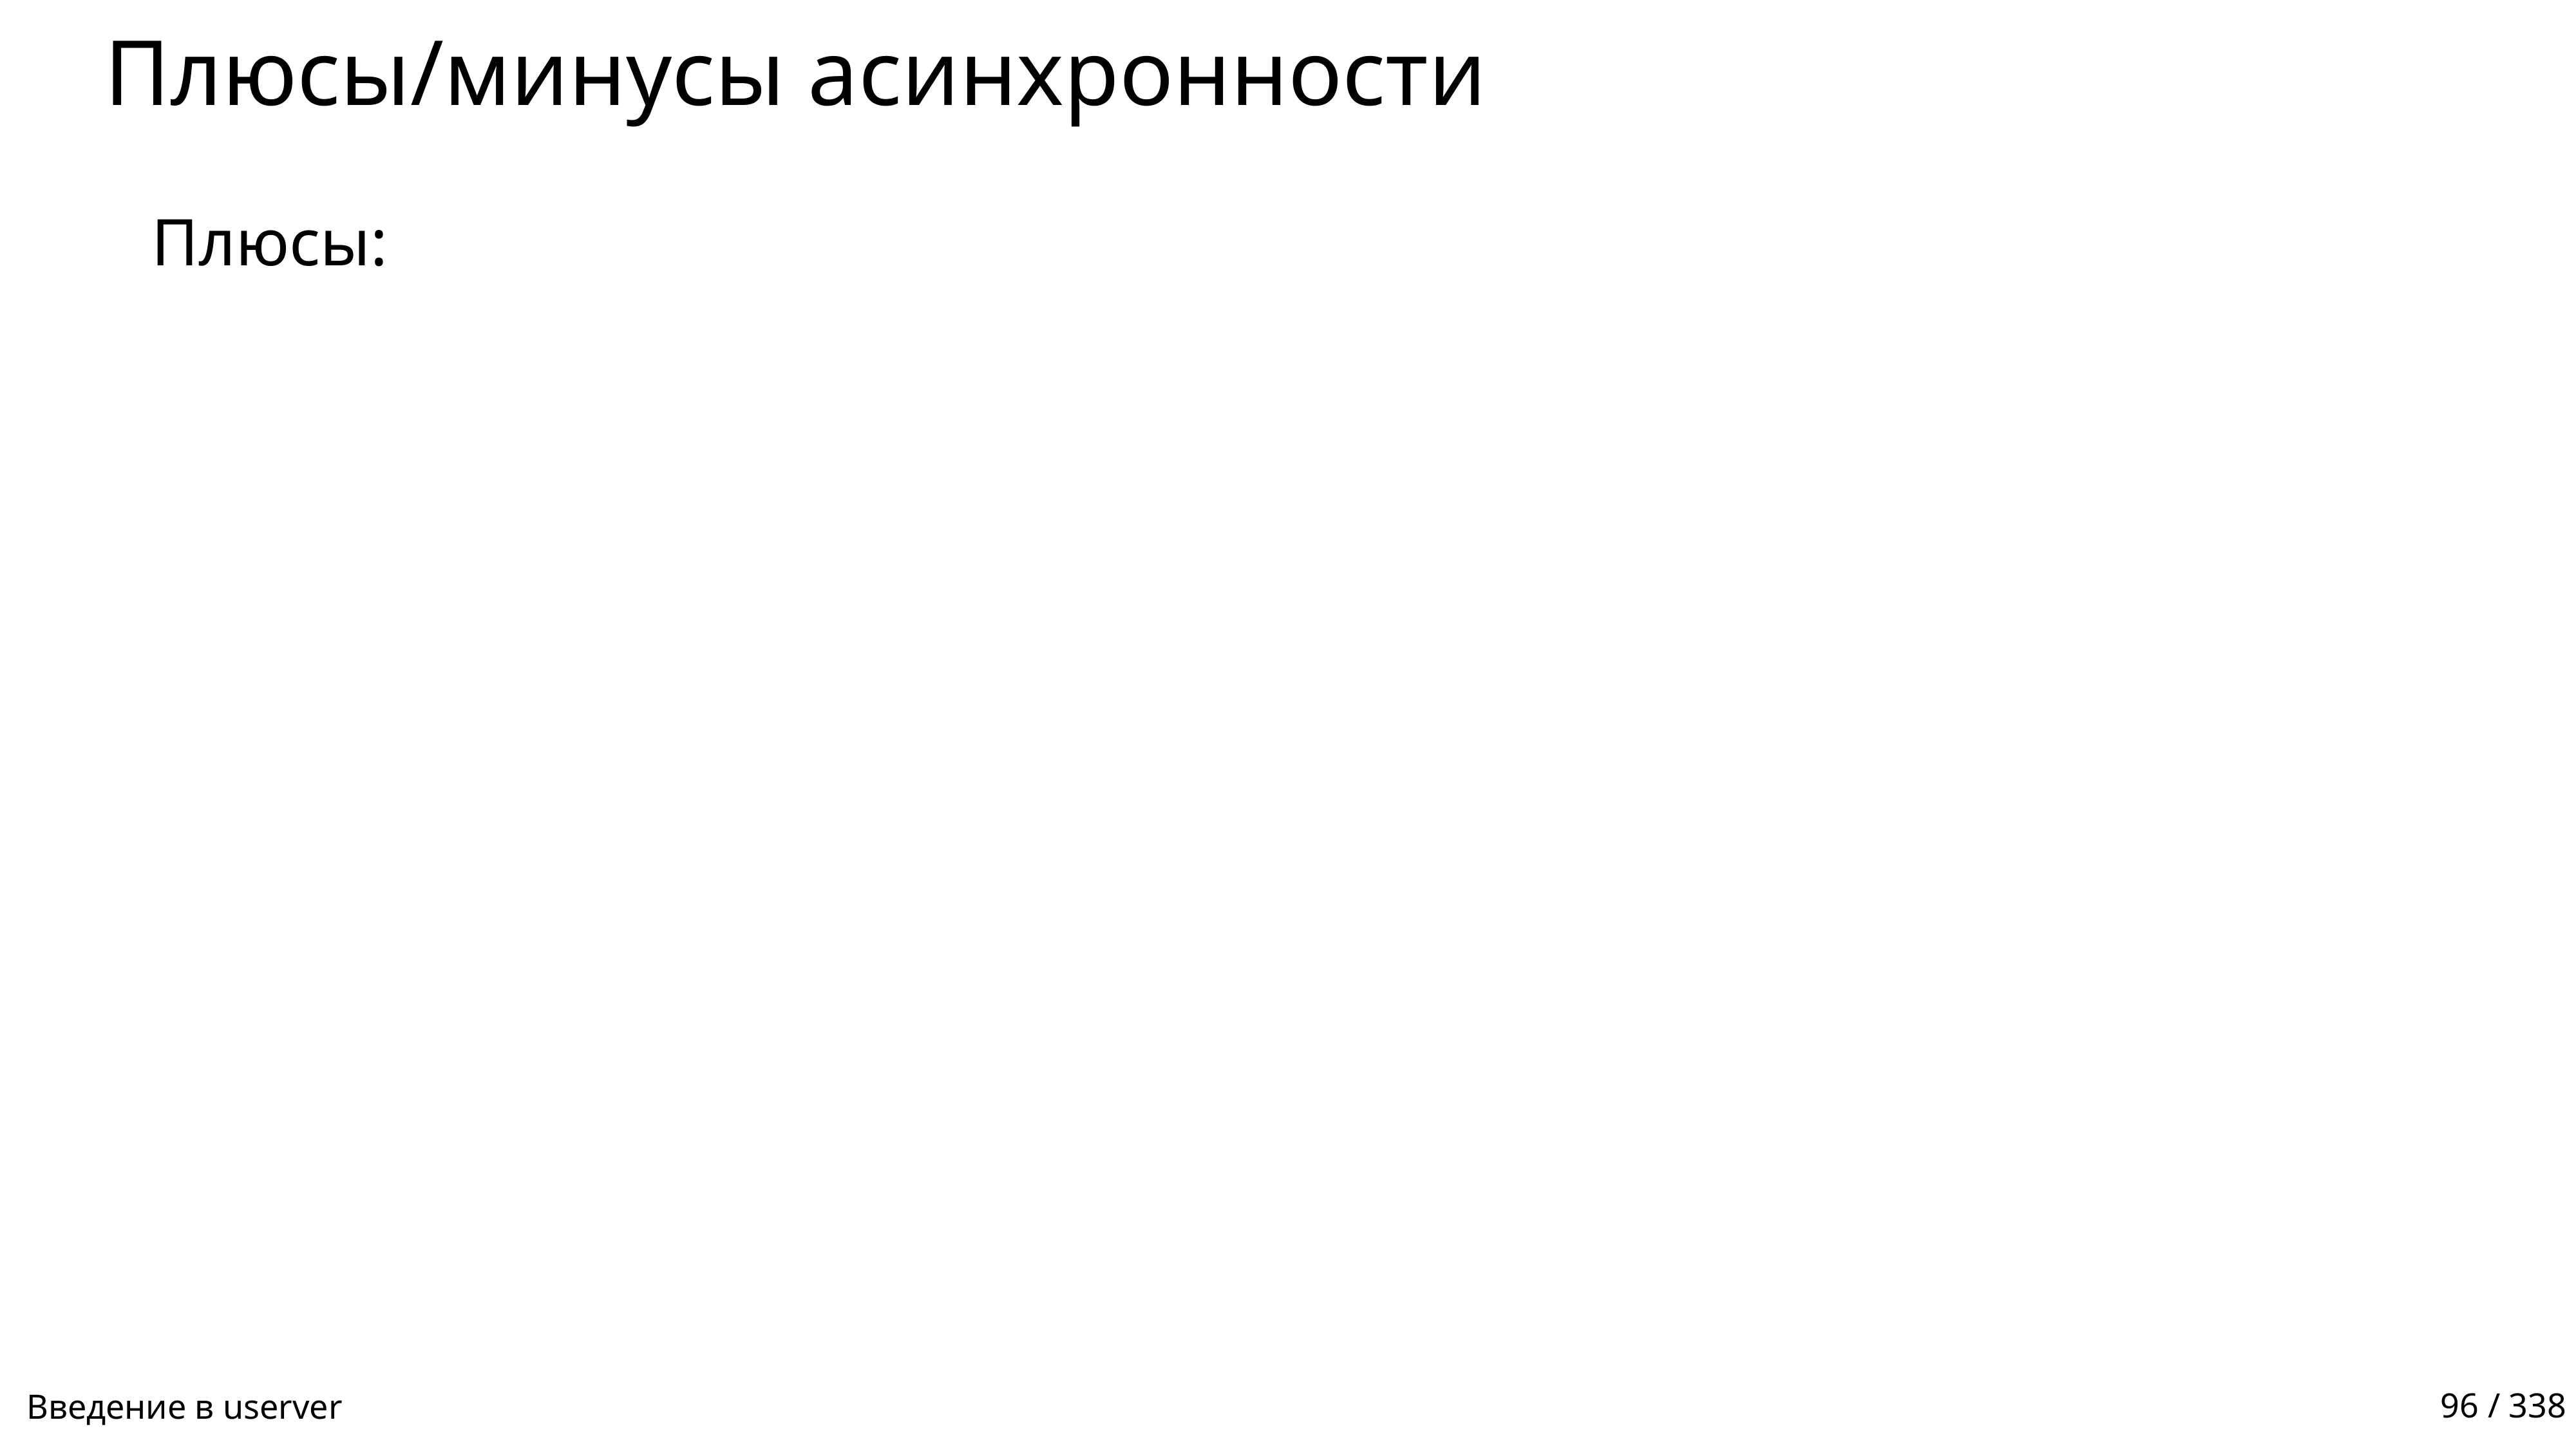

Плюсы/минусы асинхронности
# Плюсы:
Введение в userver